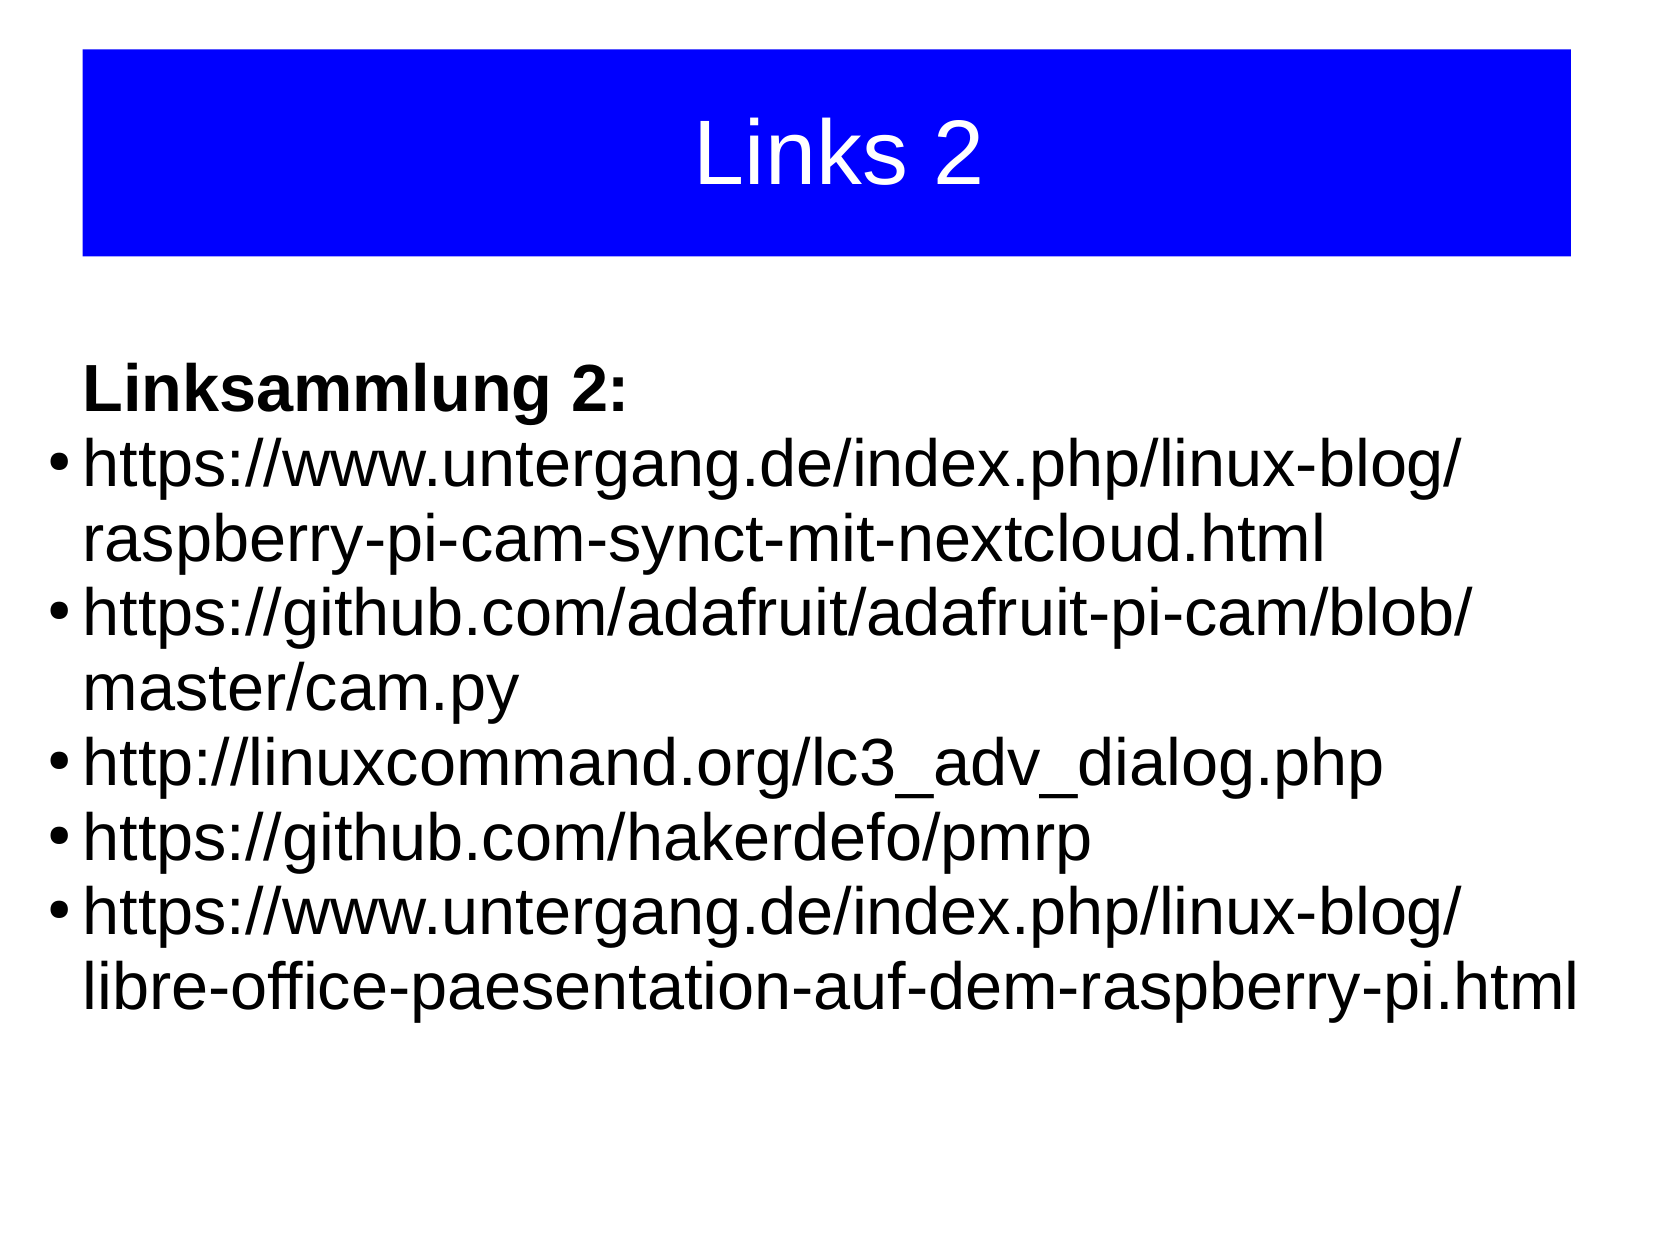

# Links 2
Linksammlung 2:
https://www.untergang.de/index.php/linux-blog/raspberry-pi-cam-synct-mit-nextcloud.html
https://github.com/adafruit/adafruit-pi-cam/blob/master/cam.py
http://linuxcommand.org/lc3_adv_dialog.php
https://github.com/hakerdefo/pmrp
https://www.untergang.de/index.php/linux-blog/libre-office-paesentation-auf-dem-raspberry-pi.html